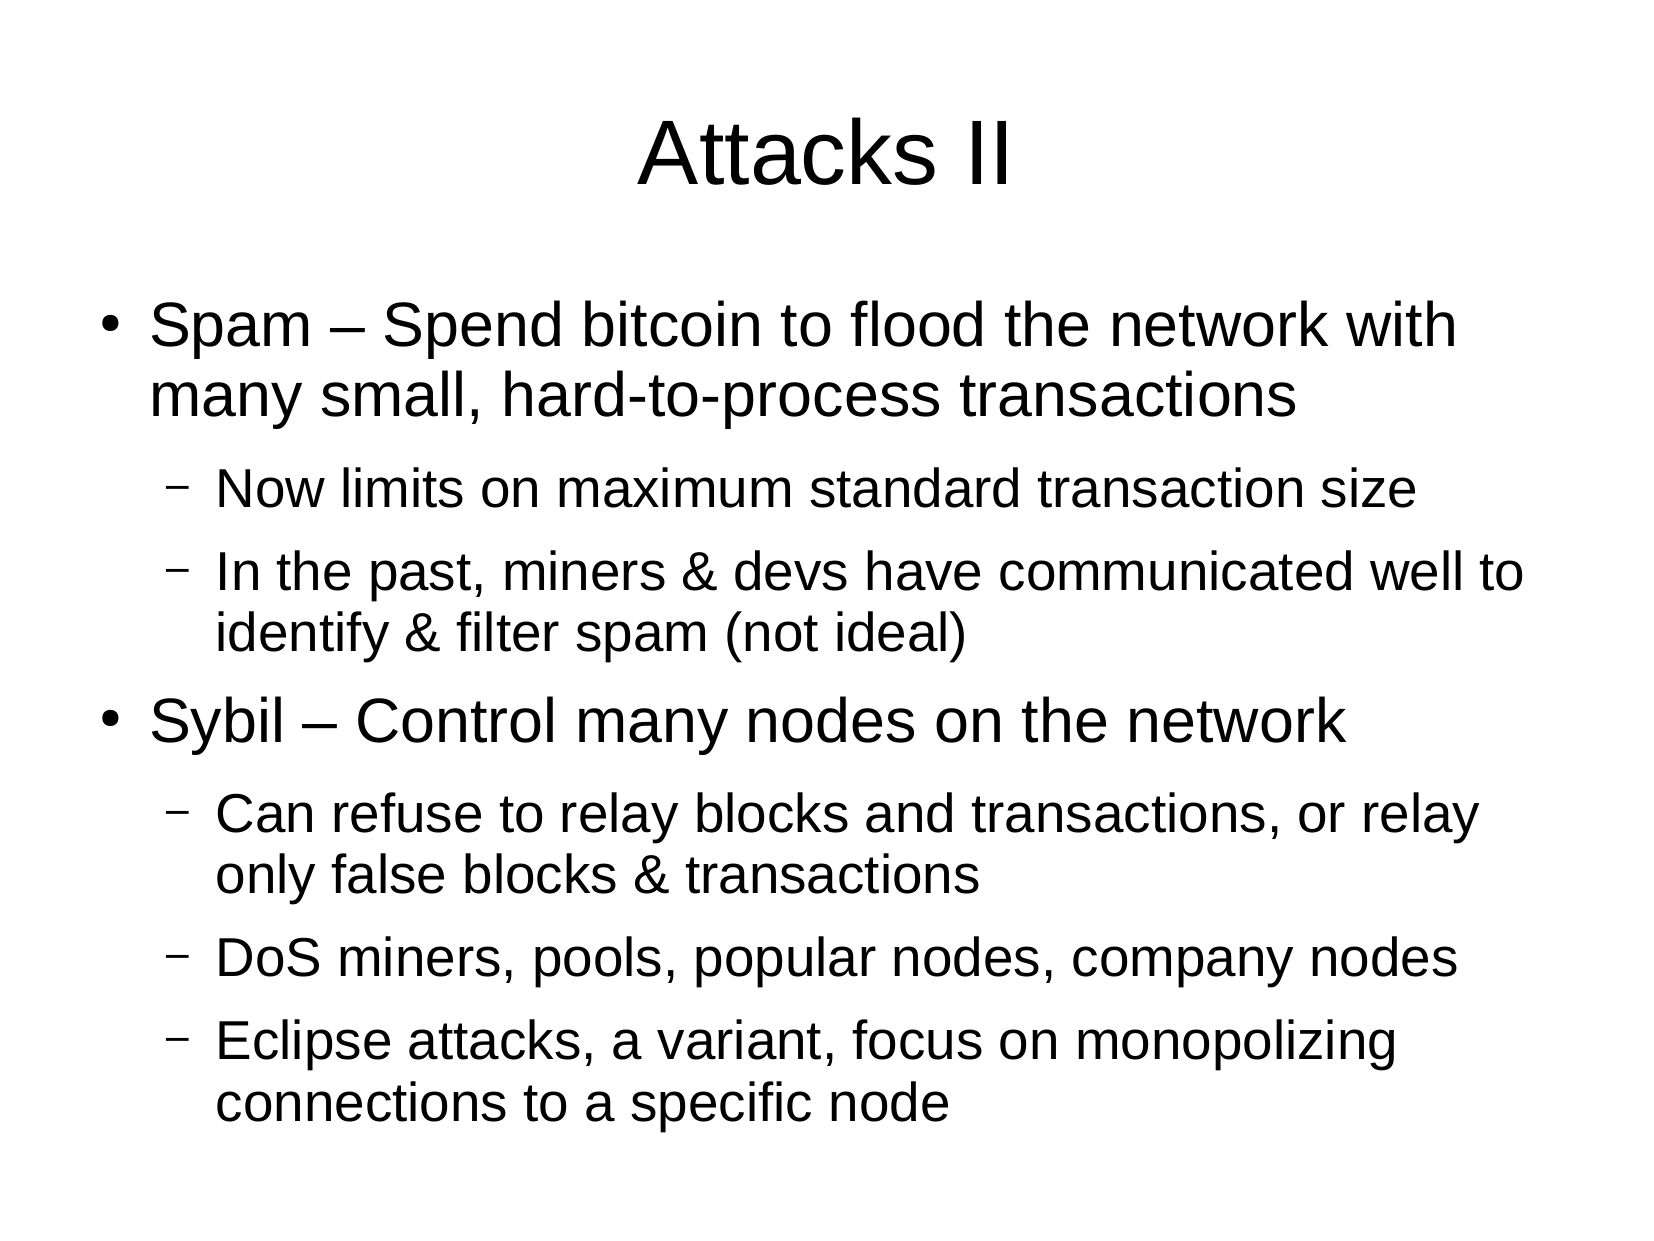

# Attacks II
Spam – Spend bitcoin to flood the network with many small, hard-to-process transactions
Now limits on maximum standard transaction size
In the past, miners & devs have communicated well to identify & filter spam (not ideal)
Sybil – Control many nodes on the network
Can refuse to relay blocks and transactions, or relay only false blocks & transactions
DoS miners, pools, popular nodes, company nodes
Eclipse attacks, a variant, focus on monopolizing connections to a specific node